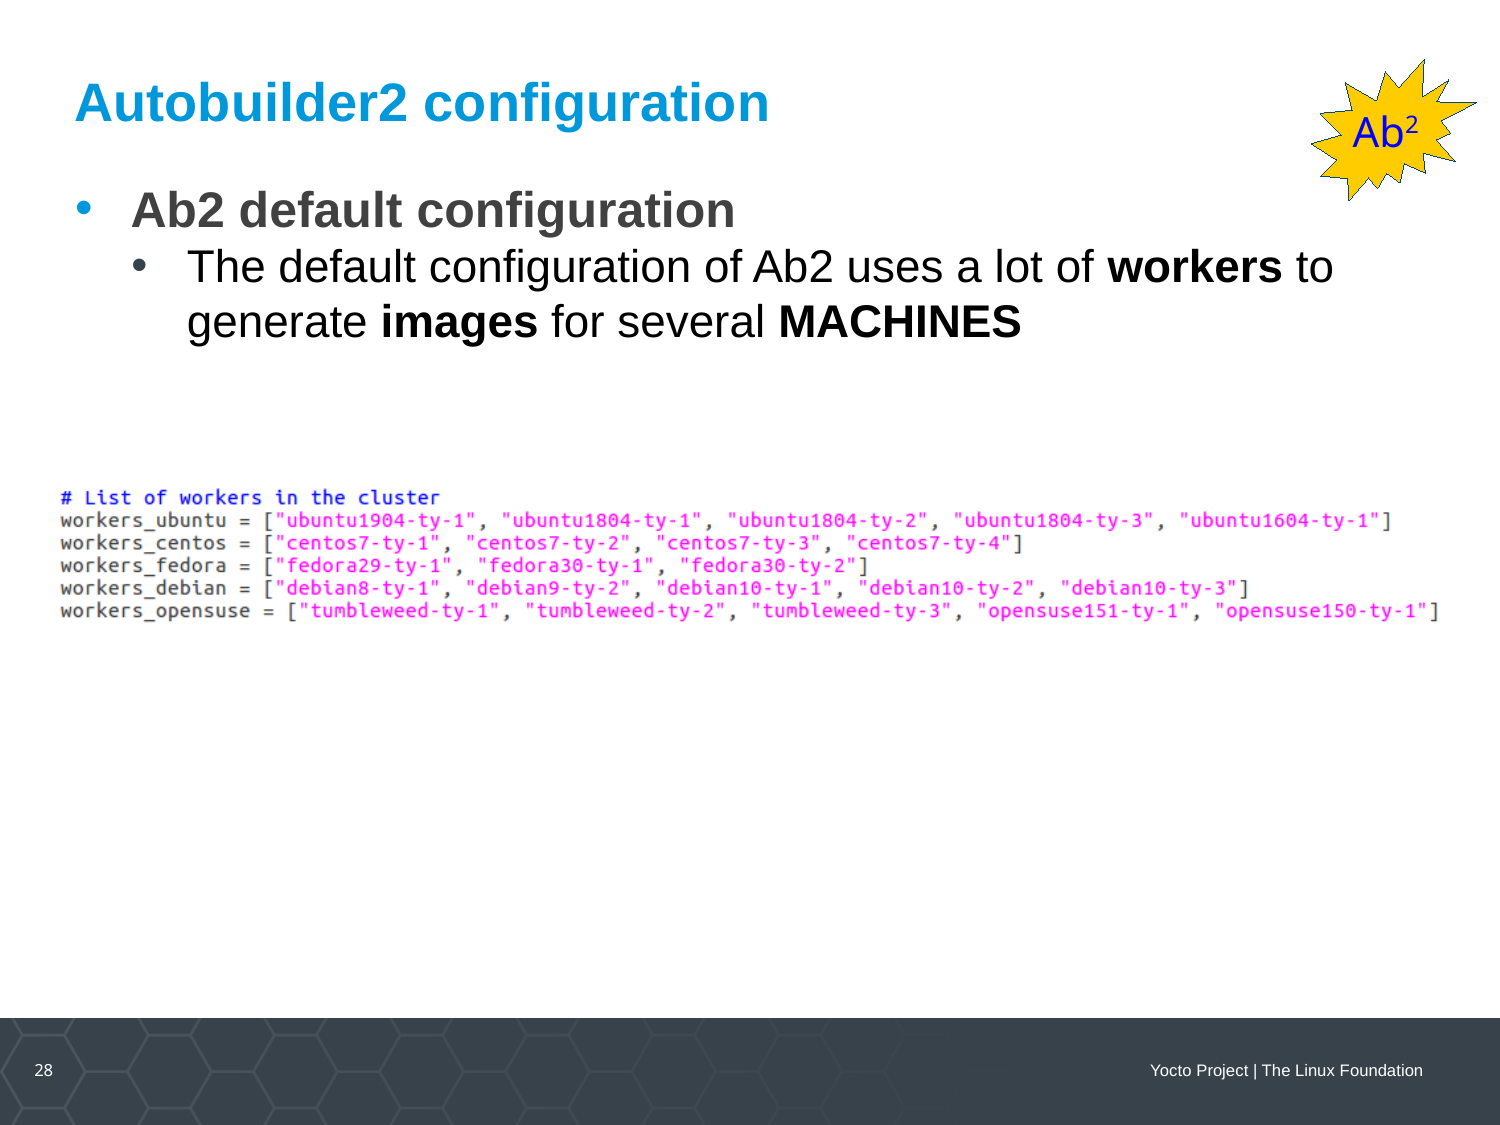

Ab2
Autobuilder2 configuration
Ab2 default configuration
The default configuration of Ab2 uses a lot of workers to generate images for several MACHINES